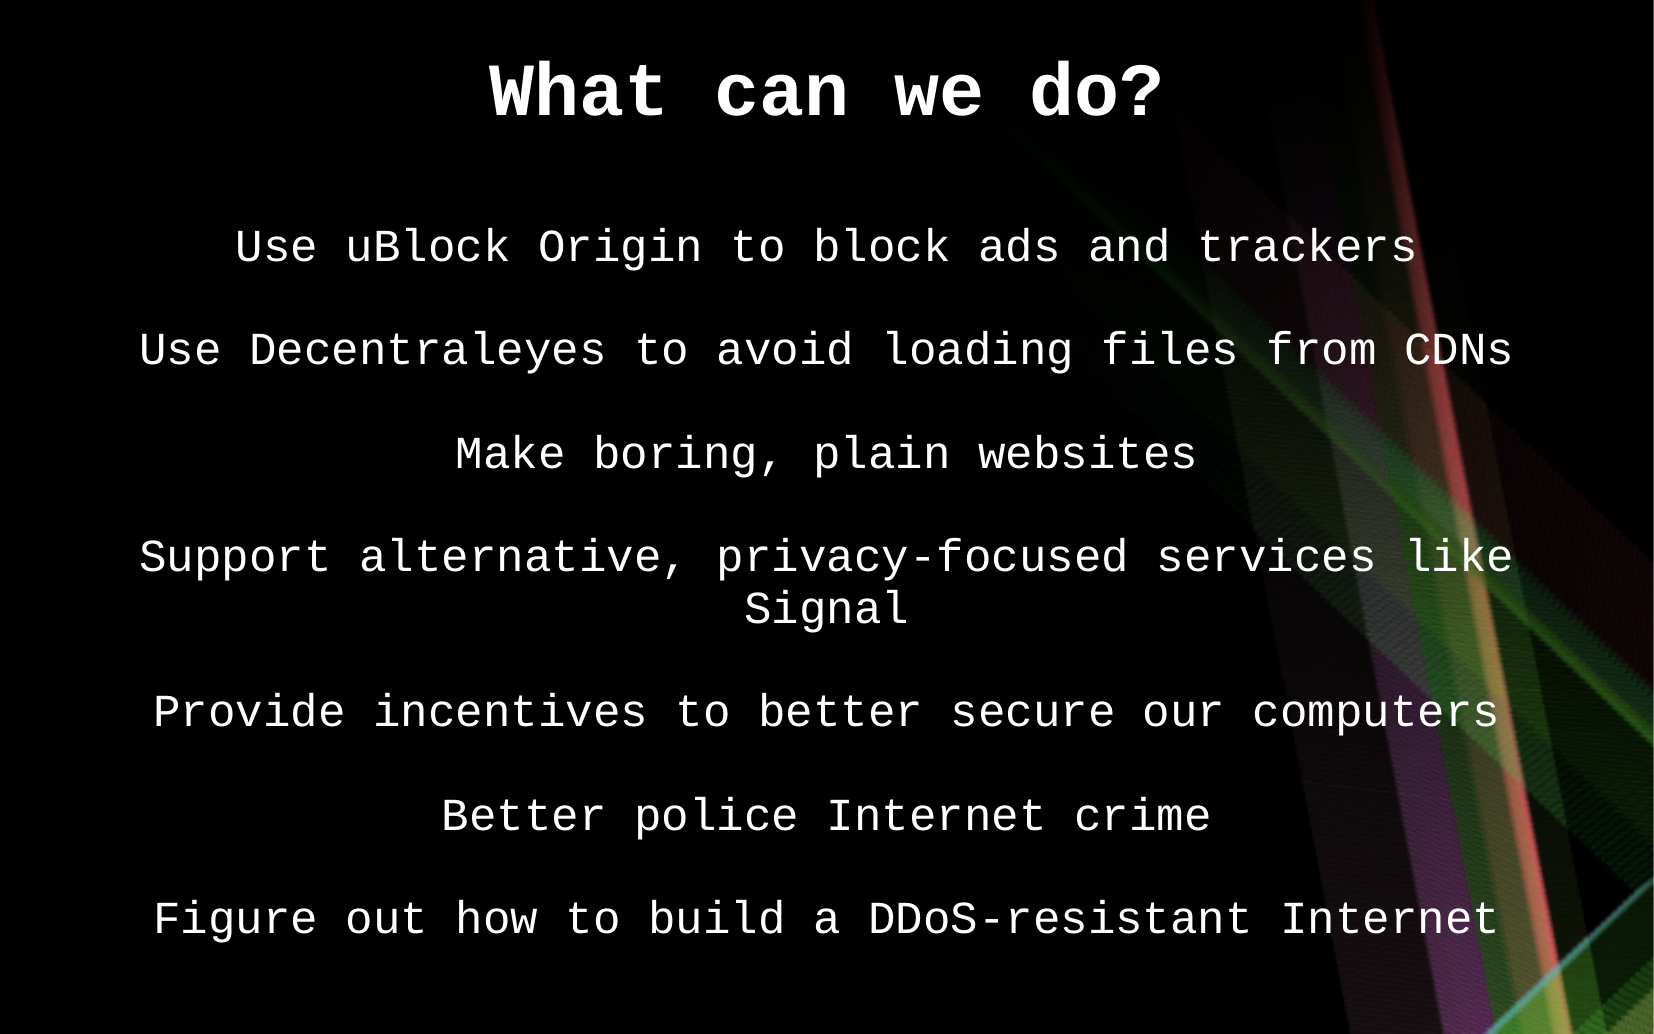

# What can we do?
Use uBlock Origin to block ads and trackers
Use Decentraleyes to avoid loading files from CDNs
Make boring, plain websites
Support alternative, privacy-focused services like Signal
Provide incentives to better secure our computers
Better police Internet crime
Figure out how to build a DDoS-resistant Internet